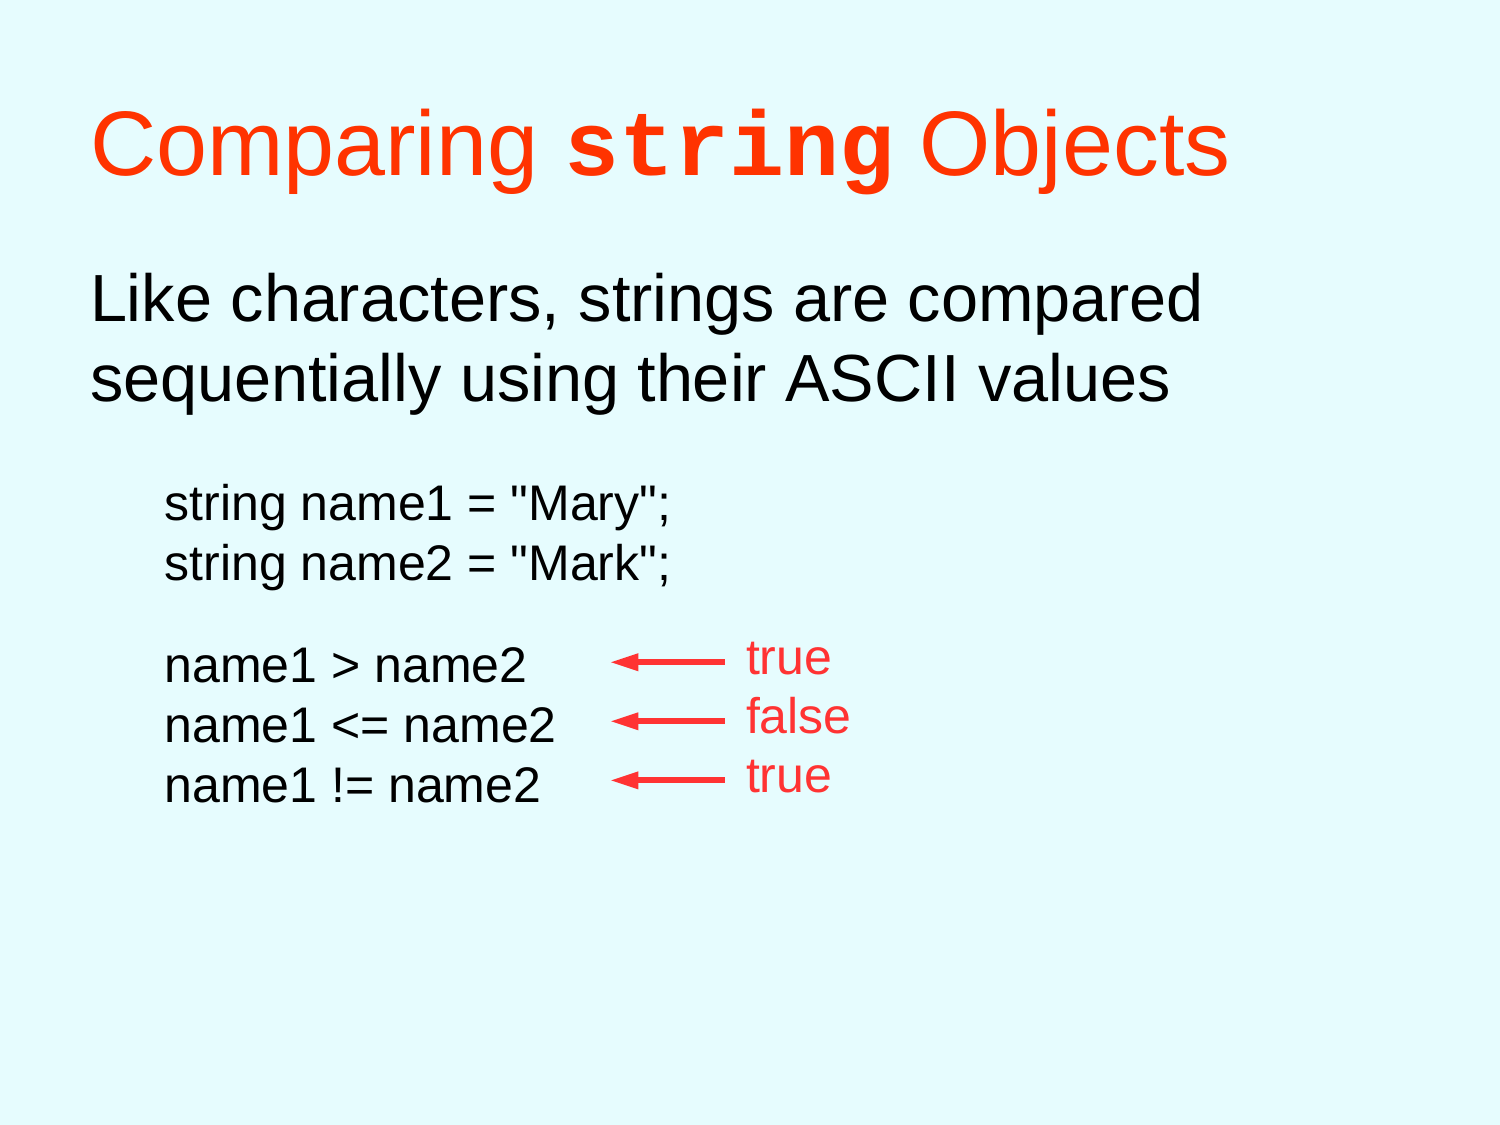

# Comparing string Objects
Like characters, strings are compared sequentially using their ASCII values
string name1 = "Mary";
string name2 = "Mark";
true
name1 > name2
name1 <= name2
name1 != name2
false
true